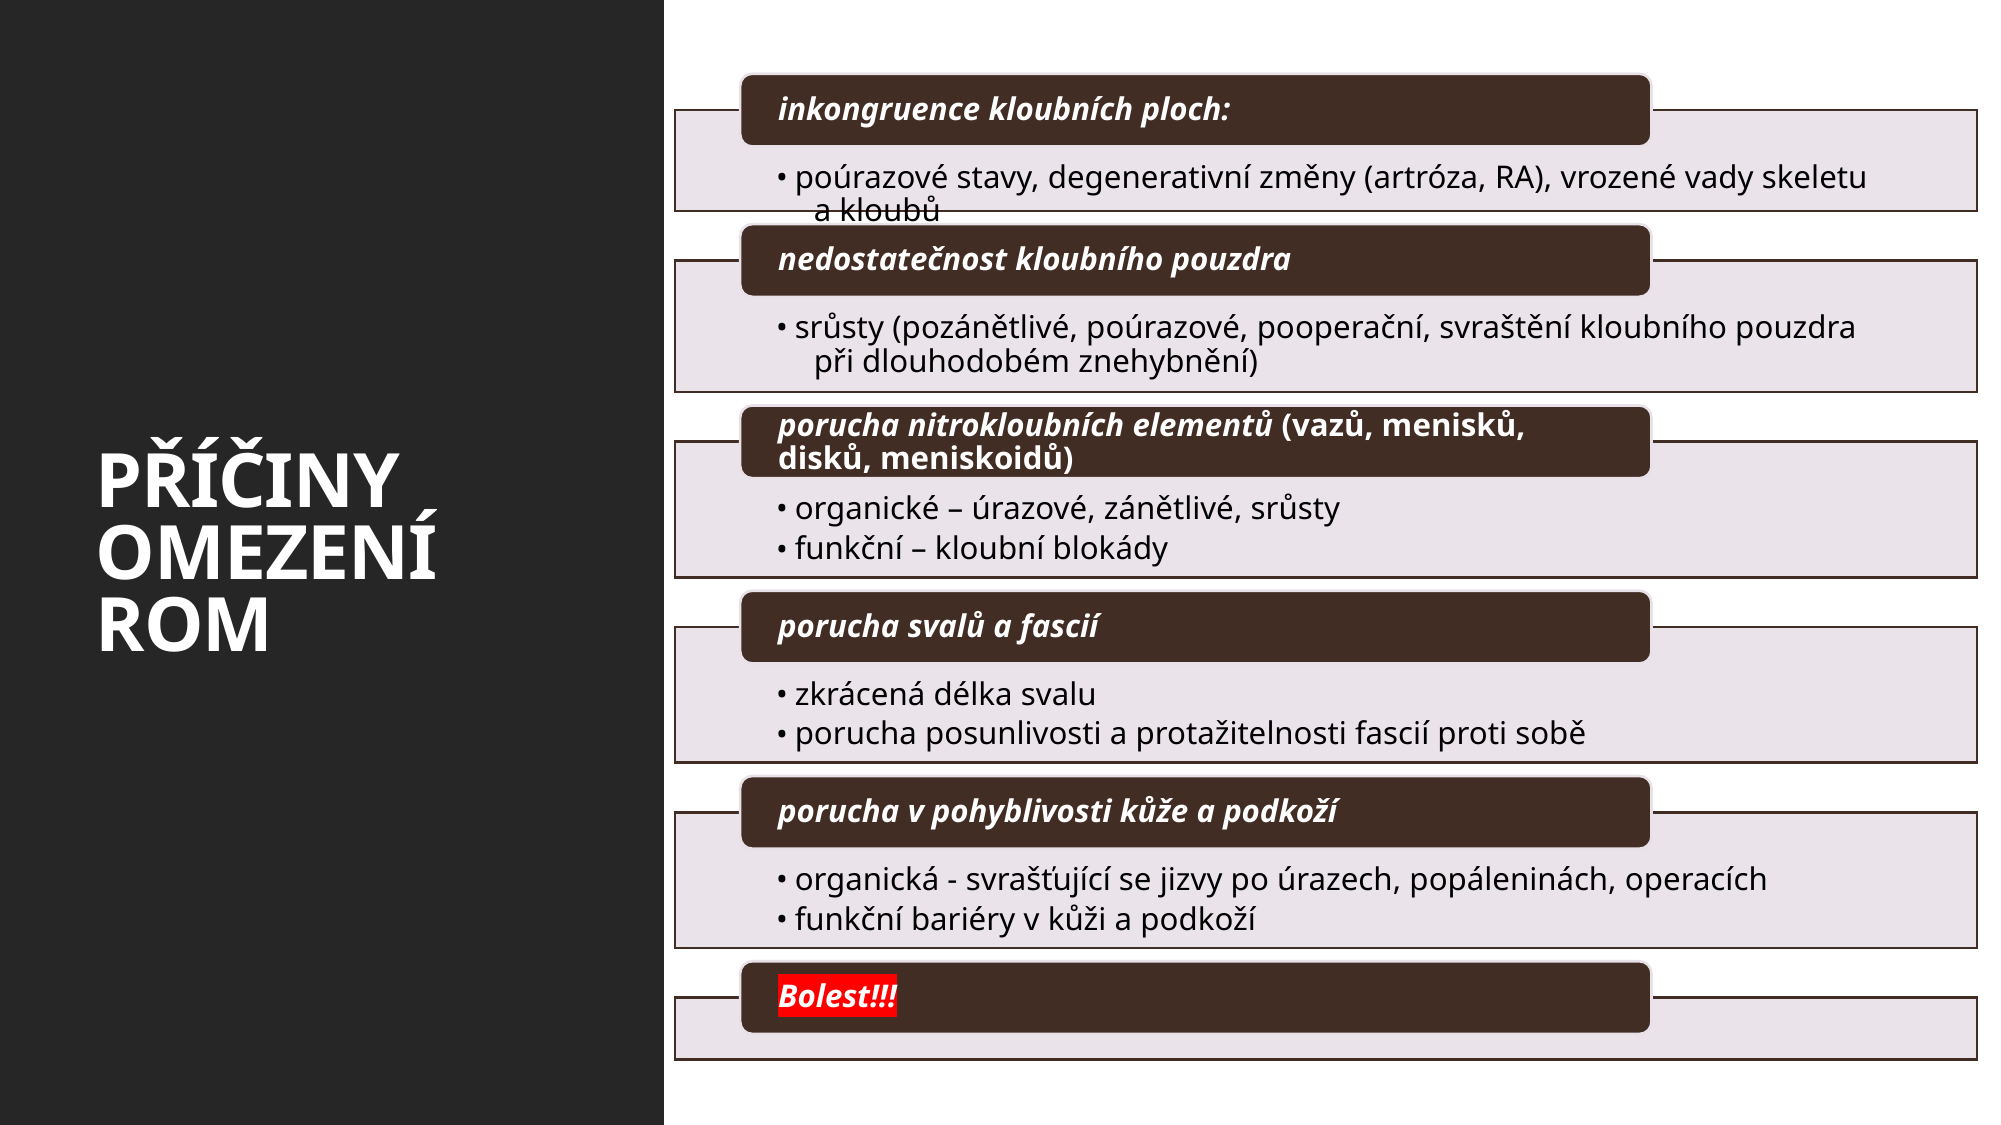

inkongruence kloubních ploch:
poúrazové stavy, degenerativní změny (artróza, RA), vrozené vady skeletu a kloubů
nedostatečnost kloubního pouzdra
srůsty (pozánětlivé, poúrazové, pooperační, svraštění kloubního pouzdra při dlouhodobém znehybnění)
porucha nitrokloubních elementů (vazů, menisků, disků, meniskoidů)
organické – úrazové, zánětlivé, srůsty
funkční – kloubní blokády
porucha svalů a fascií
zkrácená délka svalu
porucha posunlivosti a protažitelnosti fascií proti sobě
porucha v pohyblivosti kůže a podkoží
organická - svrašťující se jizvy po úrazech, popáleninách, operacích
funkční bariéry v kůži a podkoží
Bolest!!!
# PŘÍČINY OMEZENÍ ROM